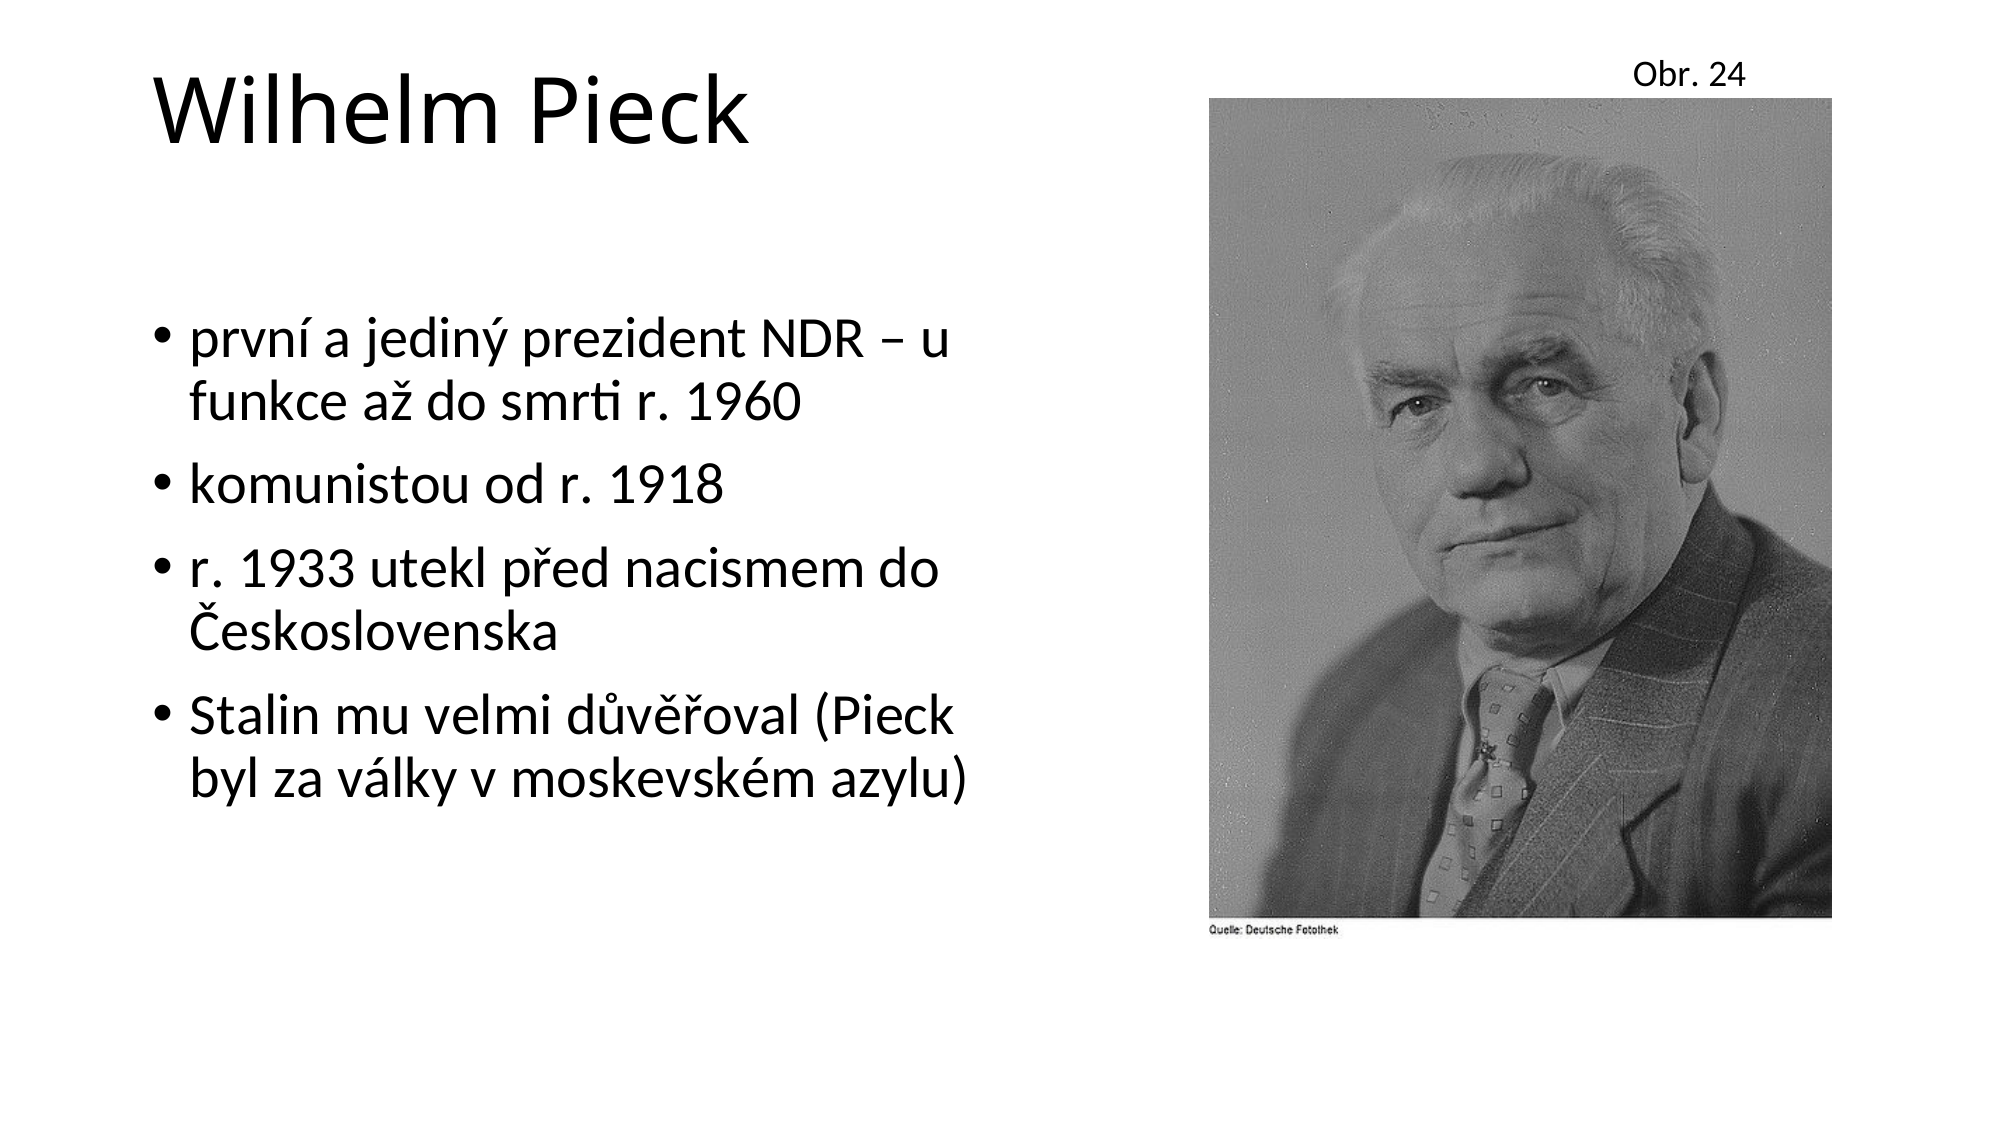

Obr. 24
# Wilhelm Pieck
první a jediný prezident NDR – u funkce až do smrti r. 1960
komunistou od r. 1918
r. 1933 utekl před nacismem do Československa
Stalin mu velmi důvěřoval (Pieck byl za války v moskevském azylu)